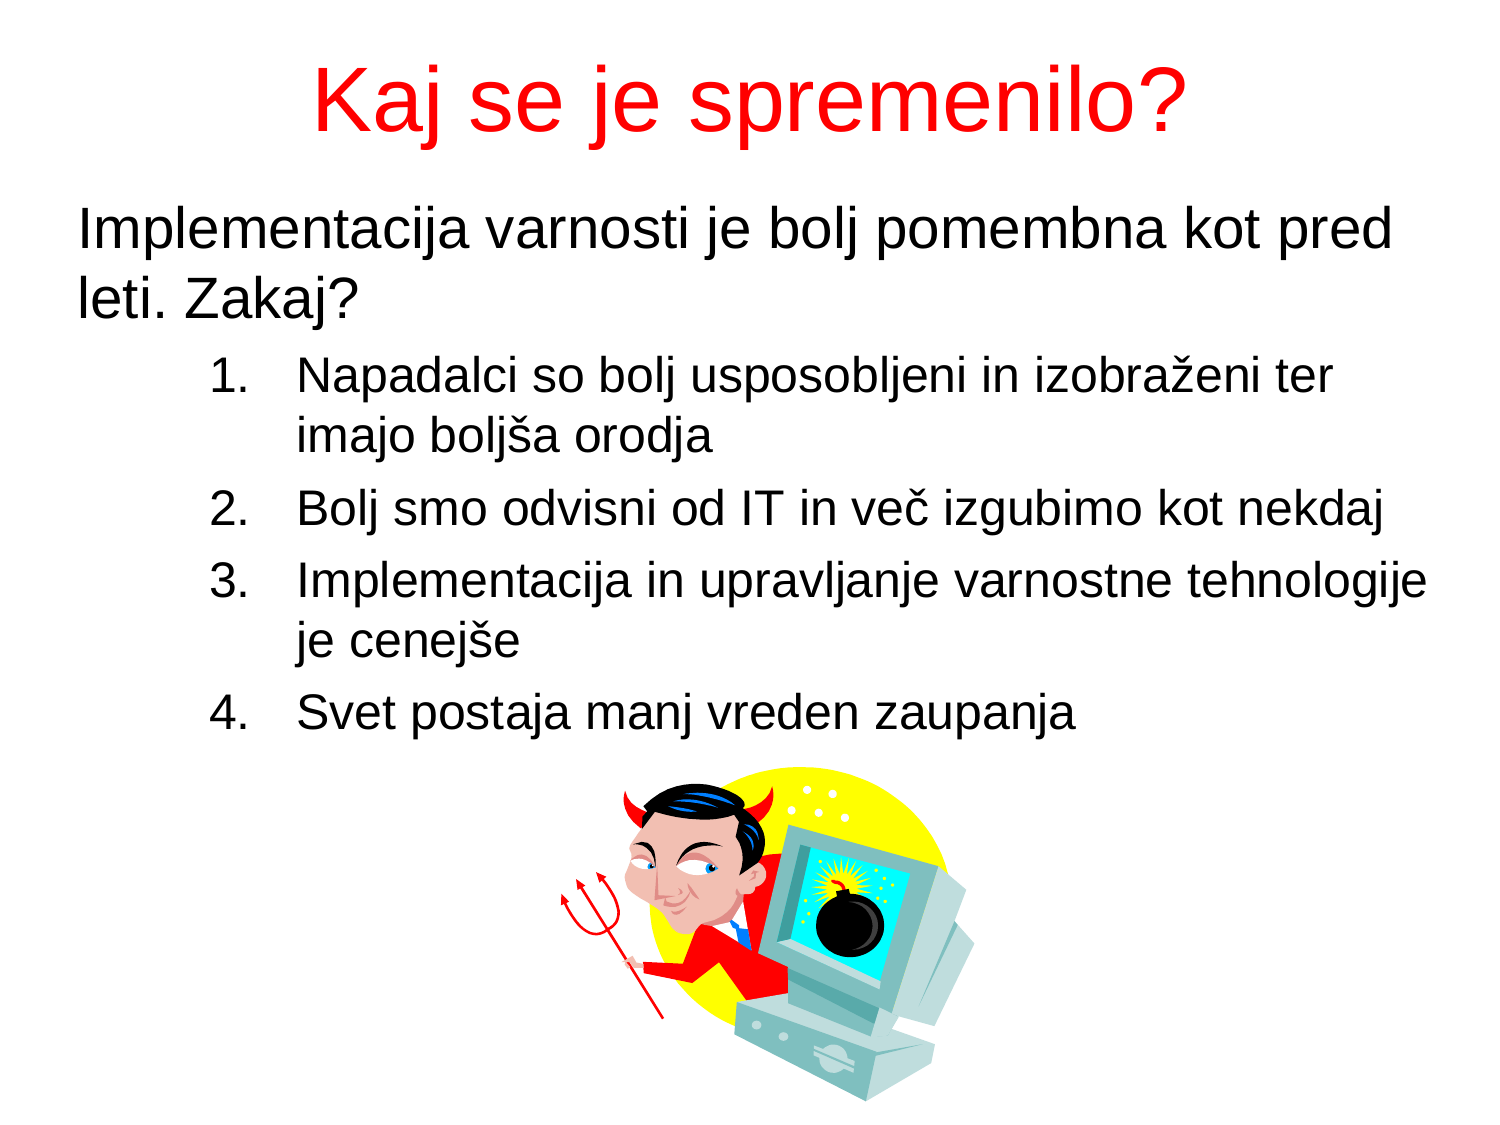

# Kaj se je spremenilo?
Implementacija varnosti je bolj pomembna kot pred leti. Zakaj?
Napadalci so bolj usposobljeni in izobraženi ter imajo boljša orodja
Bolj smo odvisni od IT in več izgubimo kot nekdaj
Implementacija in upravljanje varnostne tehnologije je cenejše
Svet postaja manj vreden zaupanja